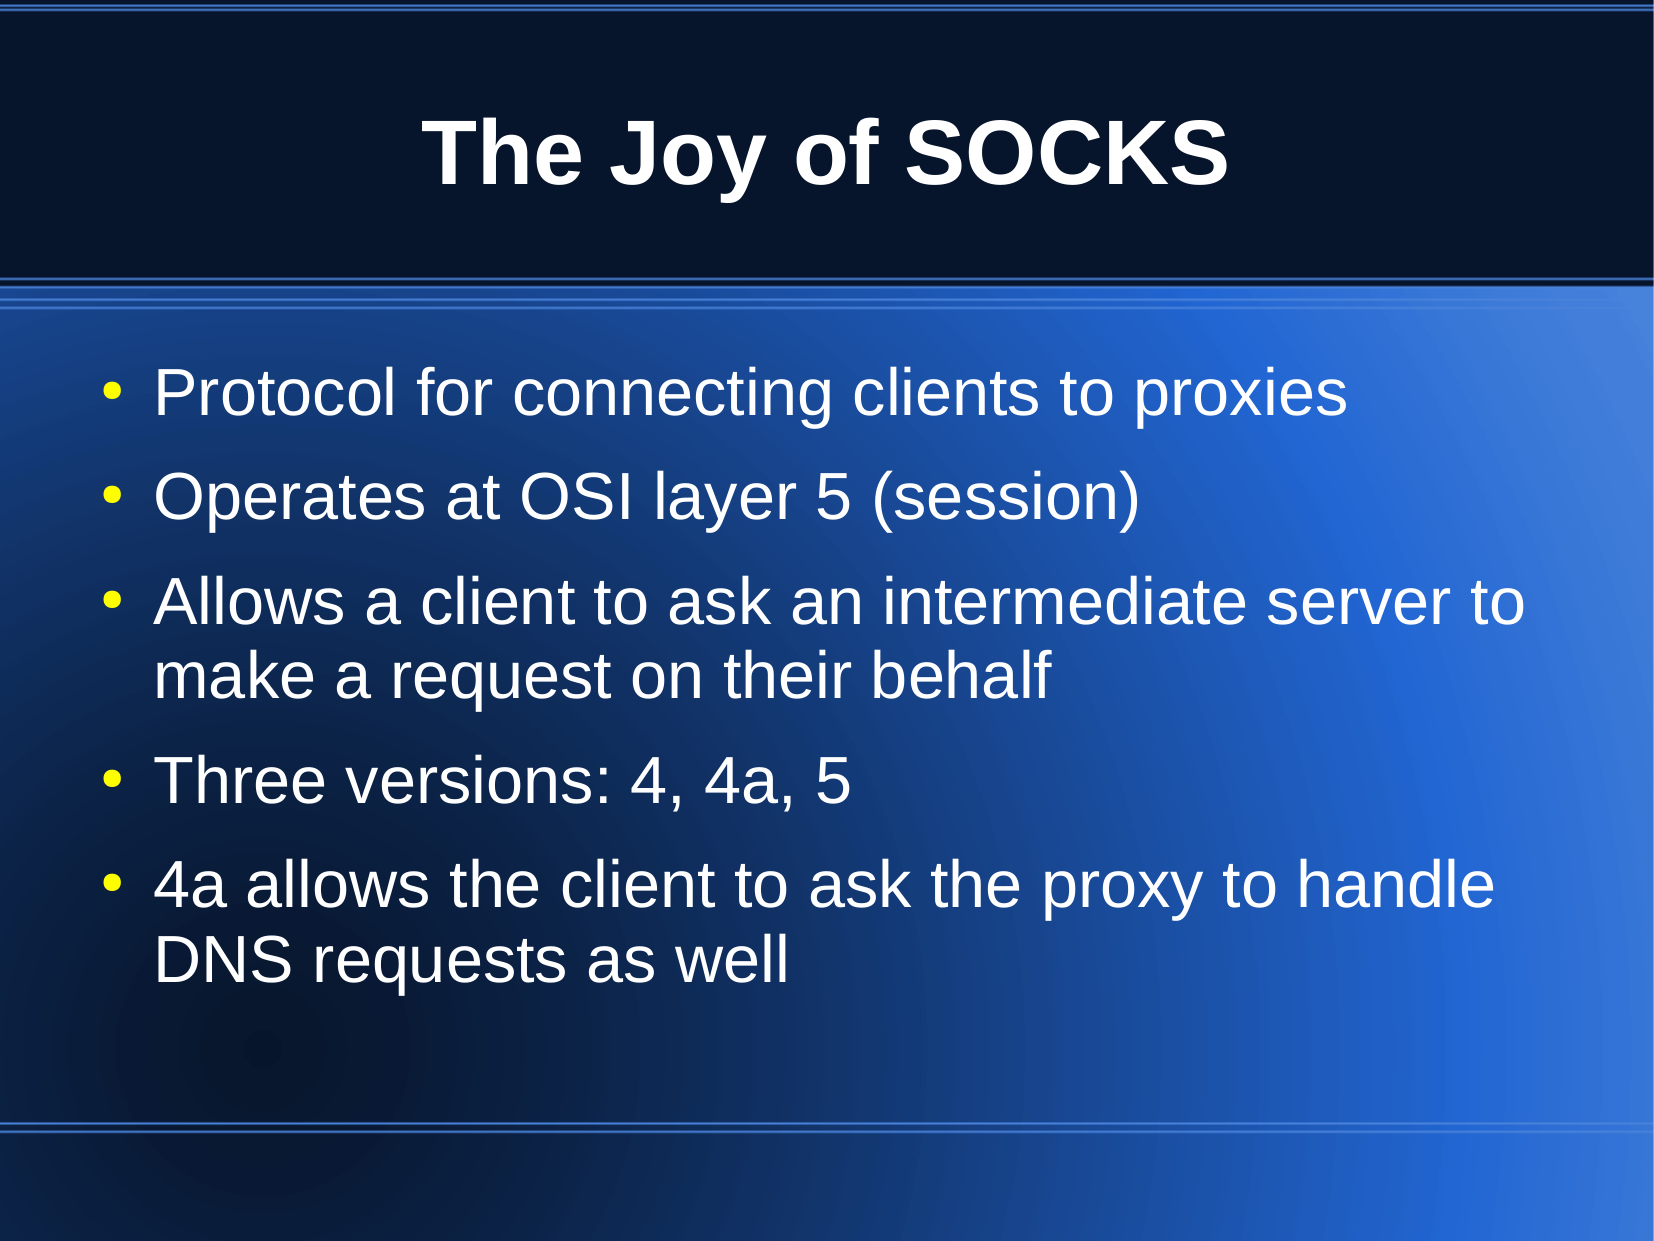

# The Joy of SOCKS
Protocol for connecting clients to proxies
Operates at OSI layer 5 (session)
Allows a client to ask an intermediate server to make a request on their behalf
Three versions: 4, 4a, 5
4a allows the client to ask the proxy to handle DNS requests as well